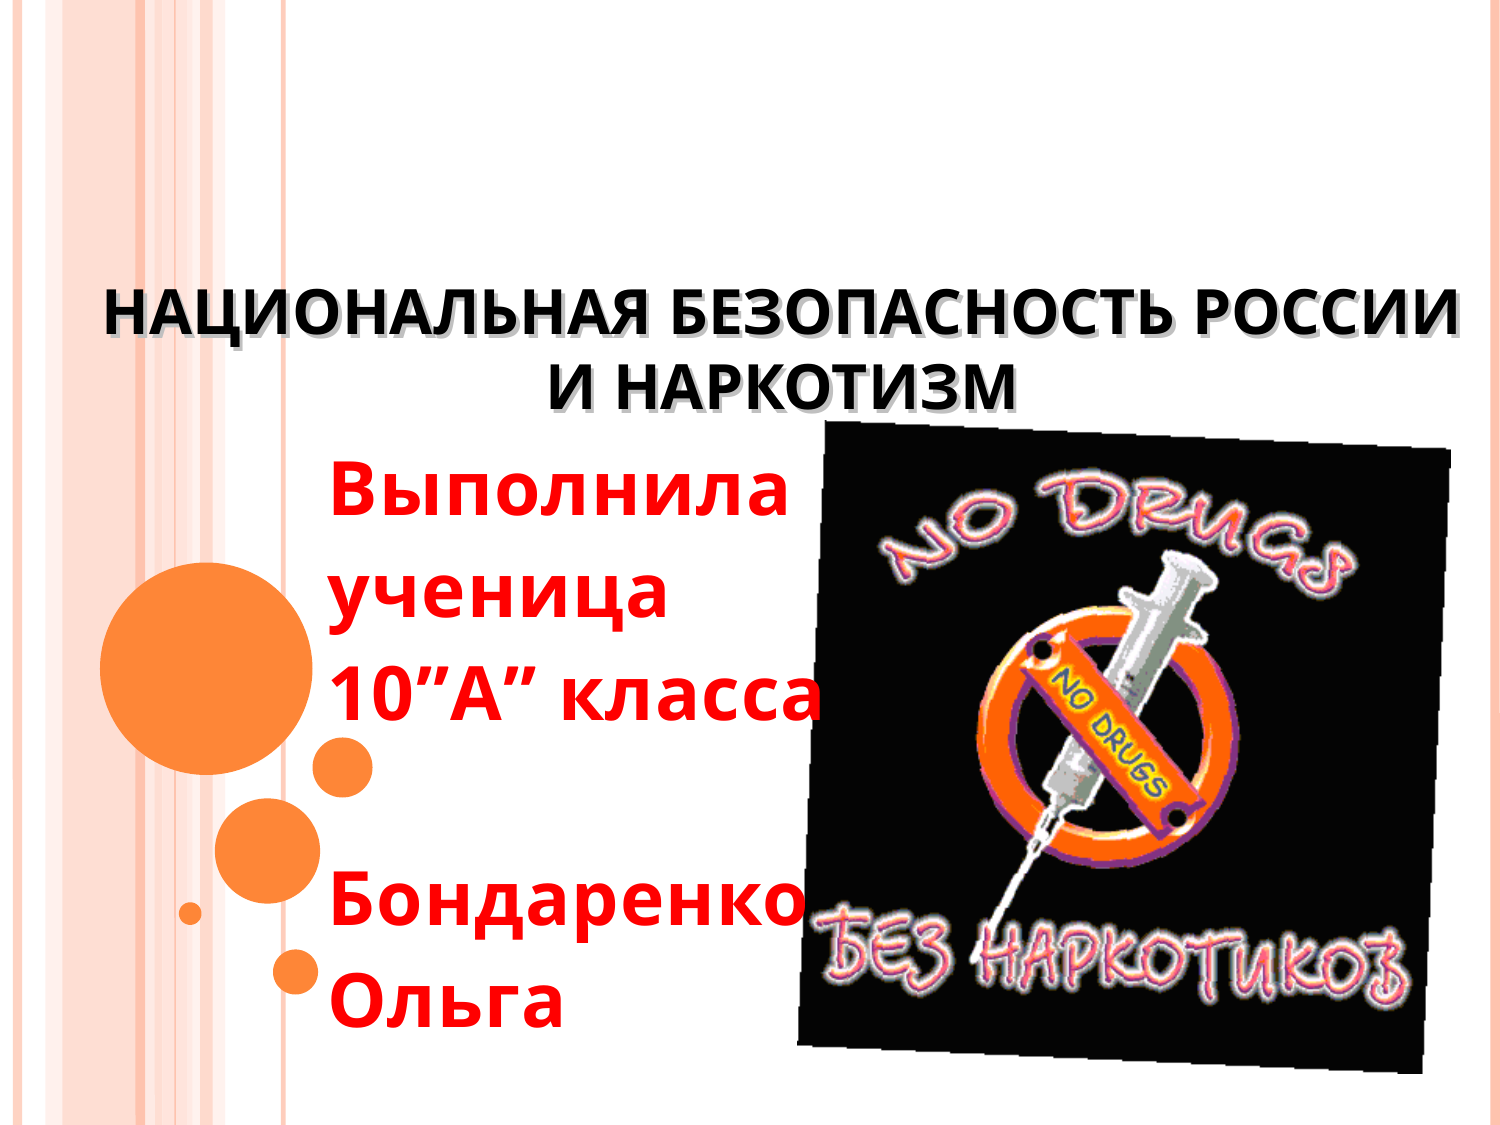

# Национальная безопасность России и наркотизм
Выполнила
ученица
10”А” класса
Бондаренко
Ольга